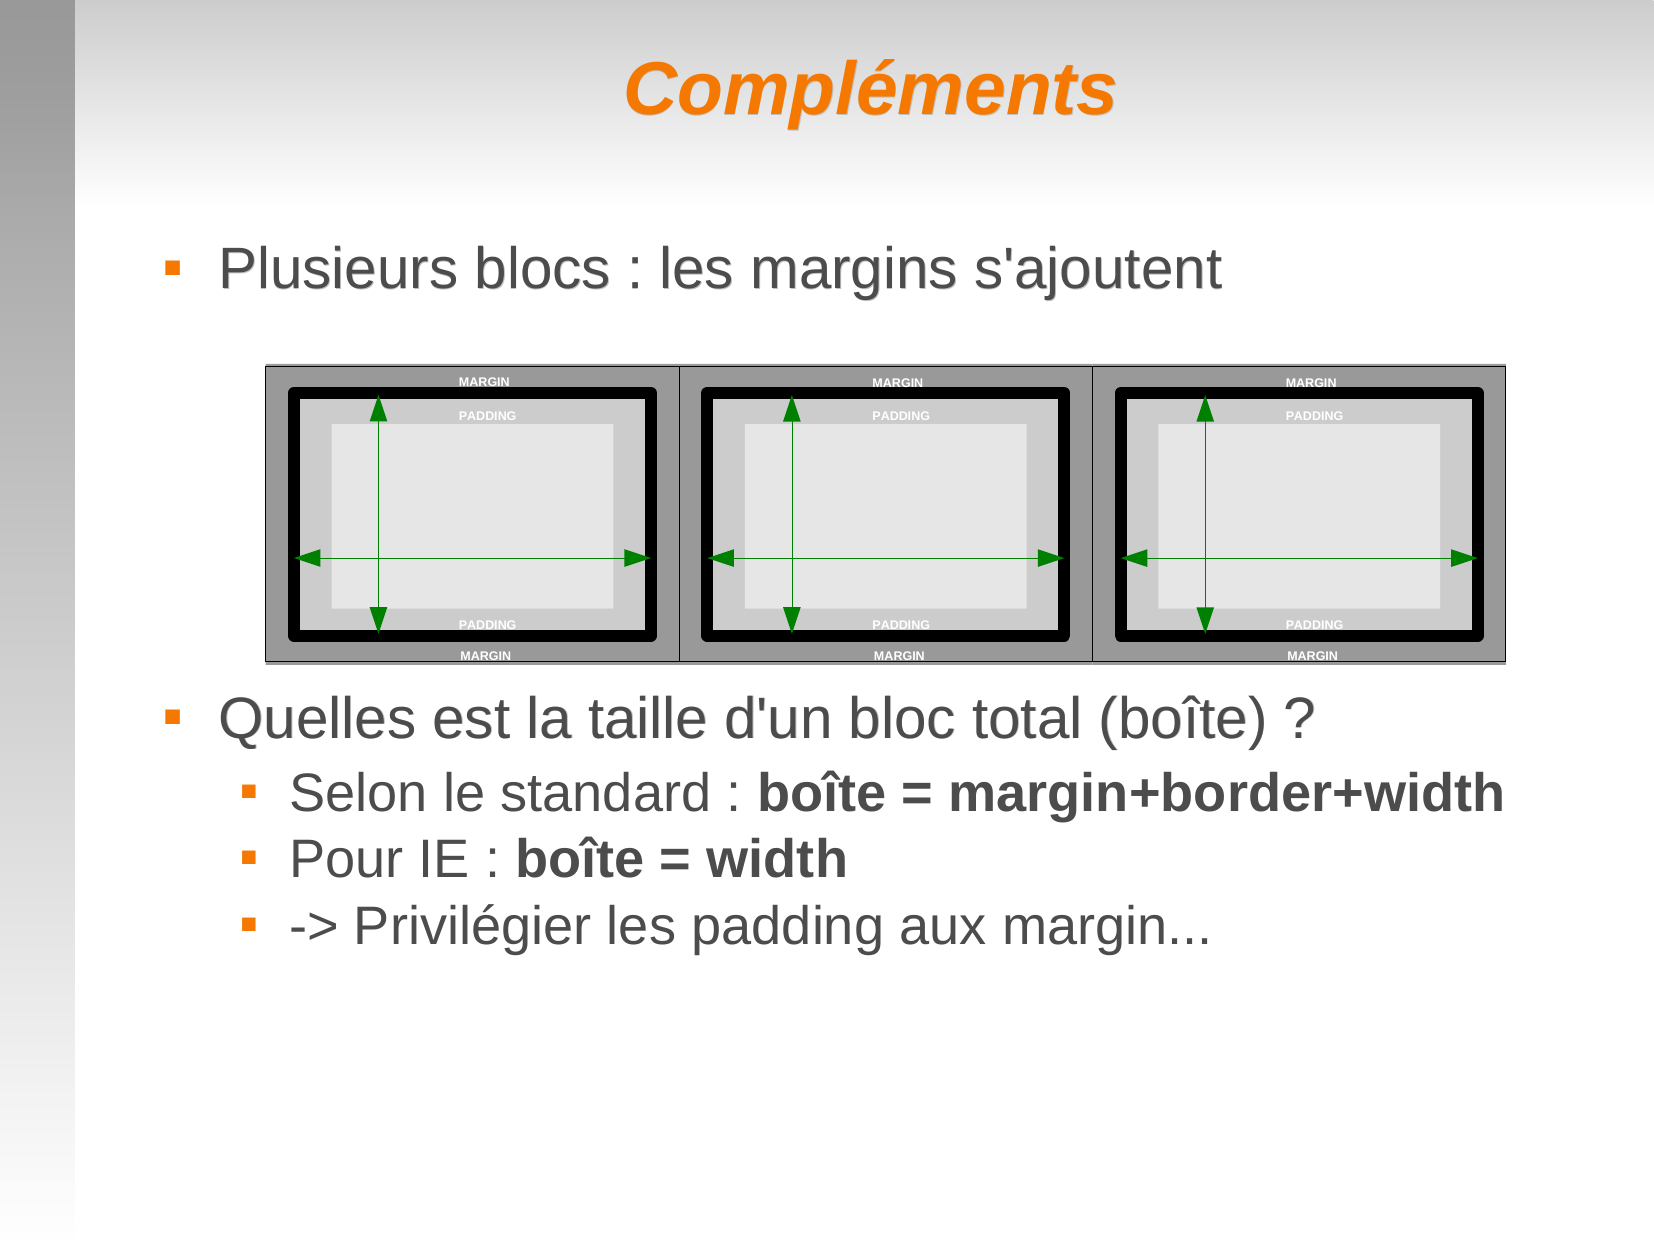

# Compléments
Plusieurs blocs : les margins s'ajoutent
Quelles est la taille d'un bloc total (boîte) ?
Selon le standard : boîte = margin+border+width
Pour IE : boîte = width
-> Privilégier les padding aux margin...
MARGIN
PADDING
PADDING
MARGIN
MARGIN
PADDING
PADDING
MARGIN
MARGIN
PADDING
PADDING
MARGIN